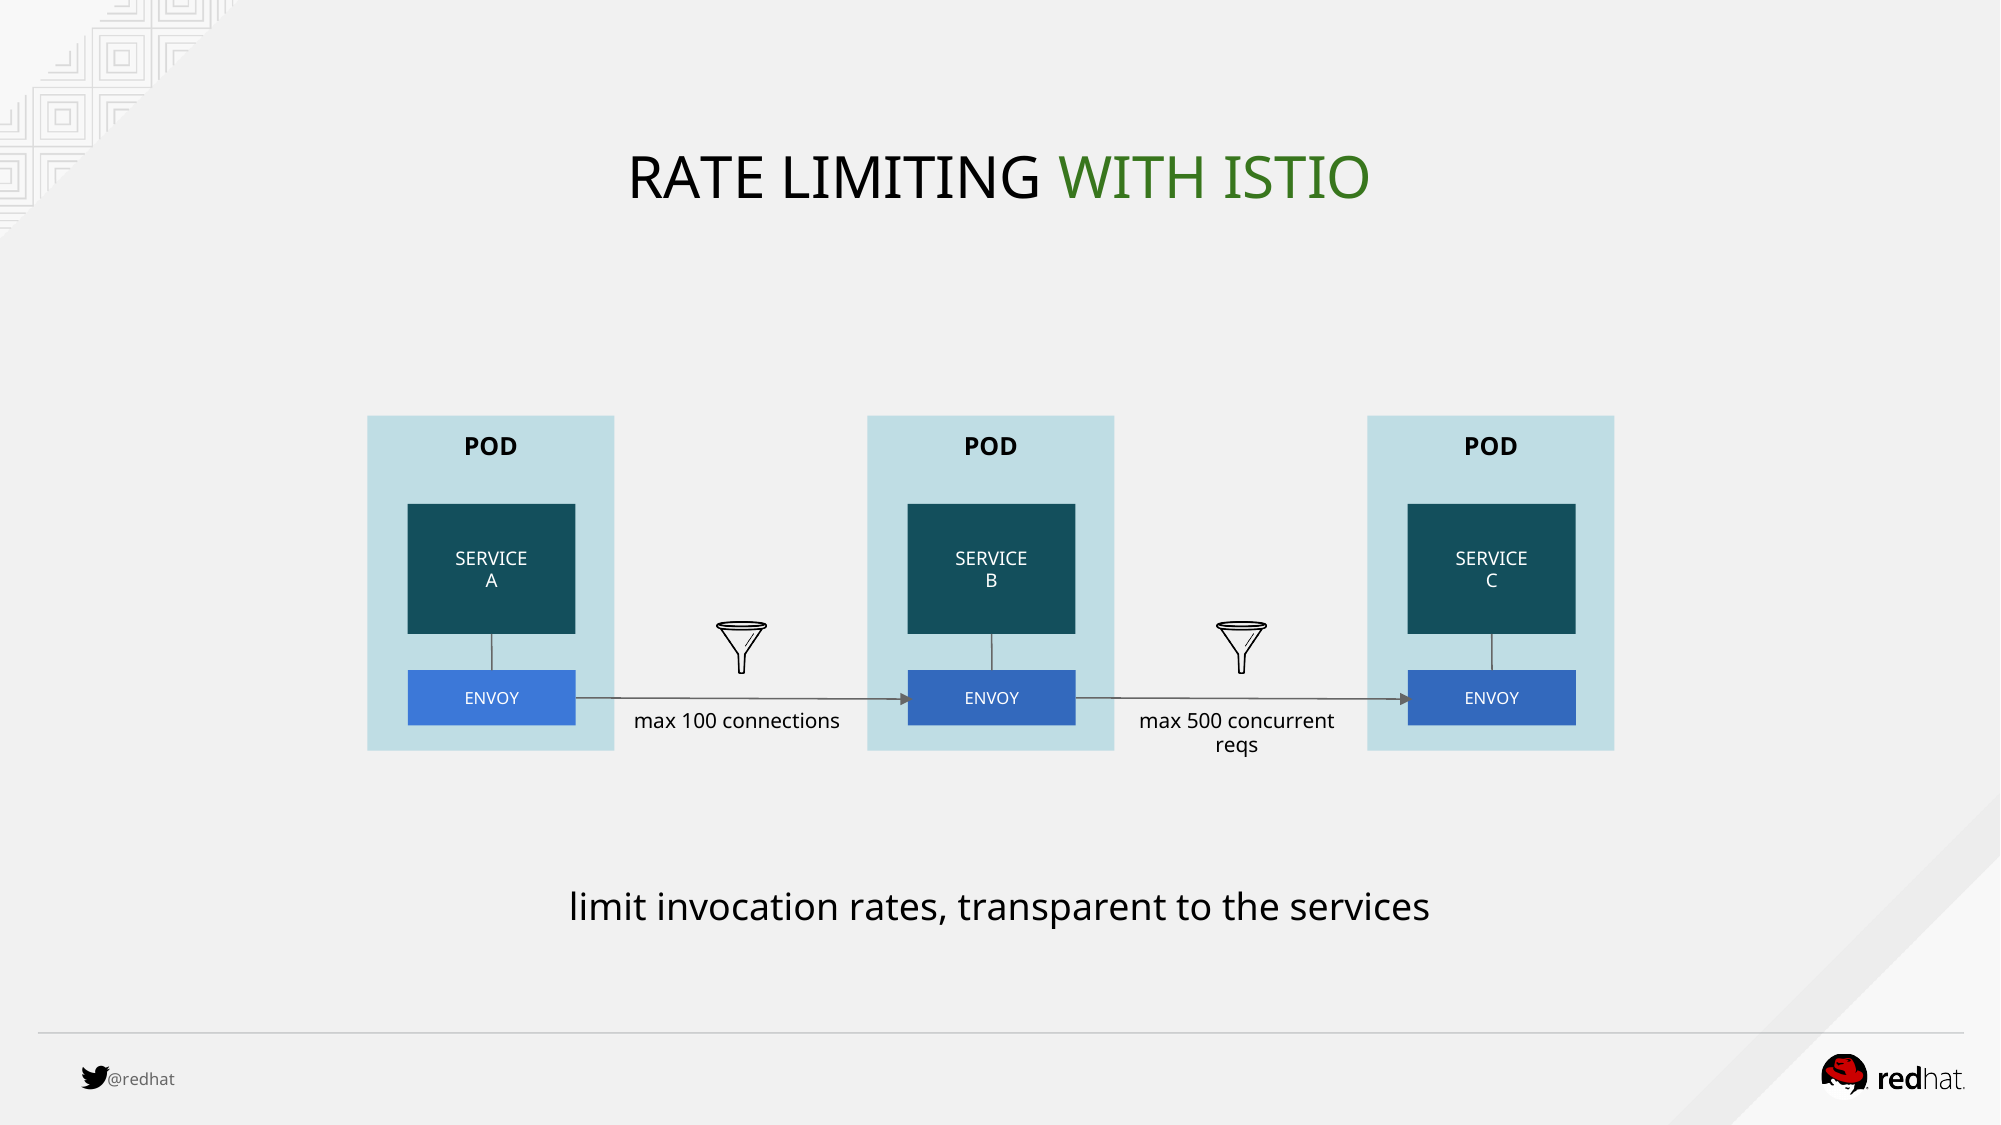

RATE LIMITING WITH ISTIO
POD
POD
POD
SERVICE
A
SERVICE
B
SERVICE
C
ENVOY
ENVOY
ENVOY
max 100 connections
max 500 concurrent reqs
limit invocation rates, transparent to the services